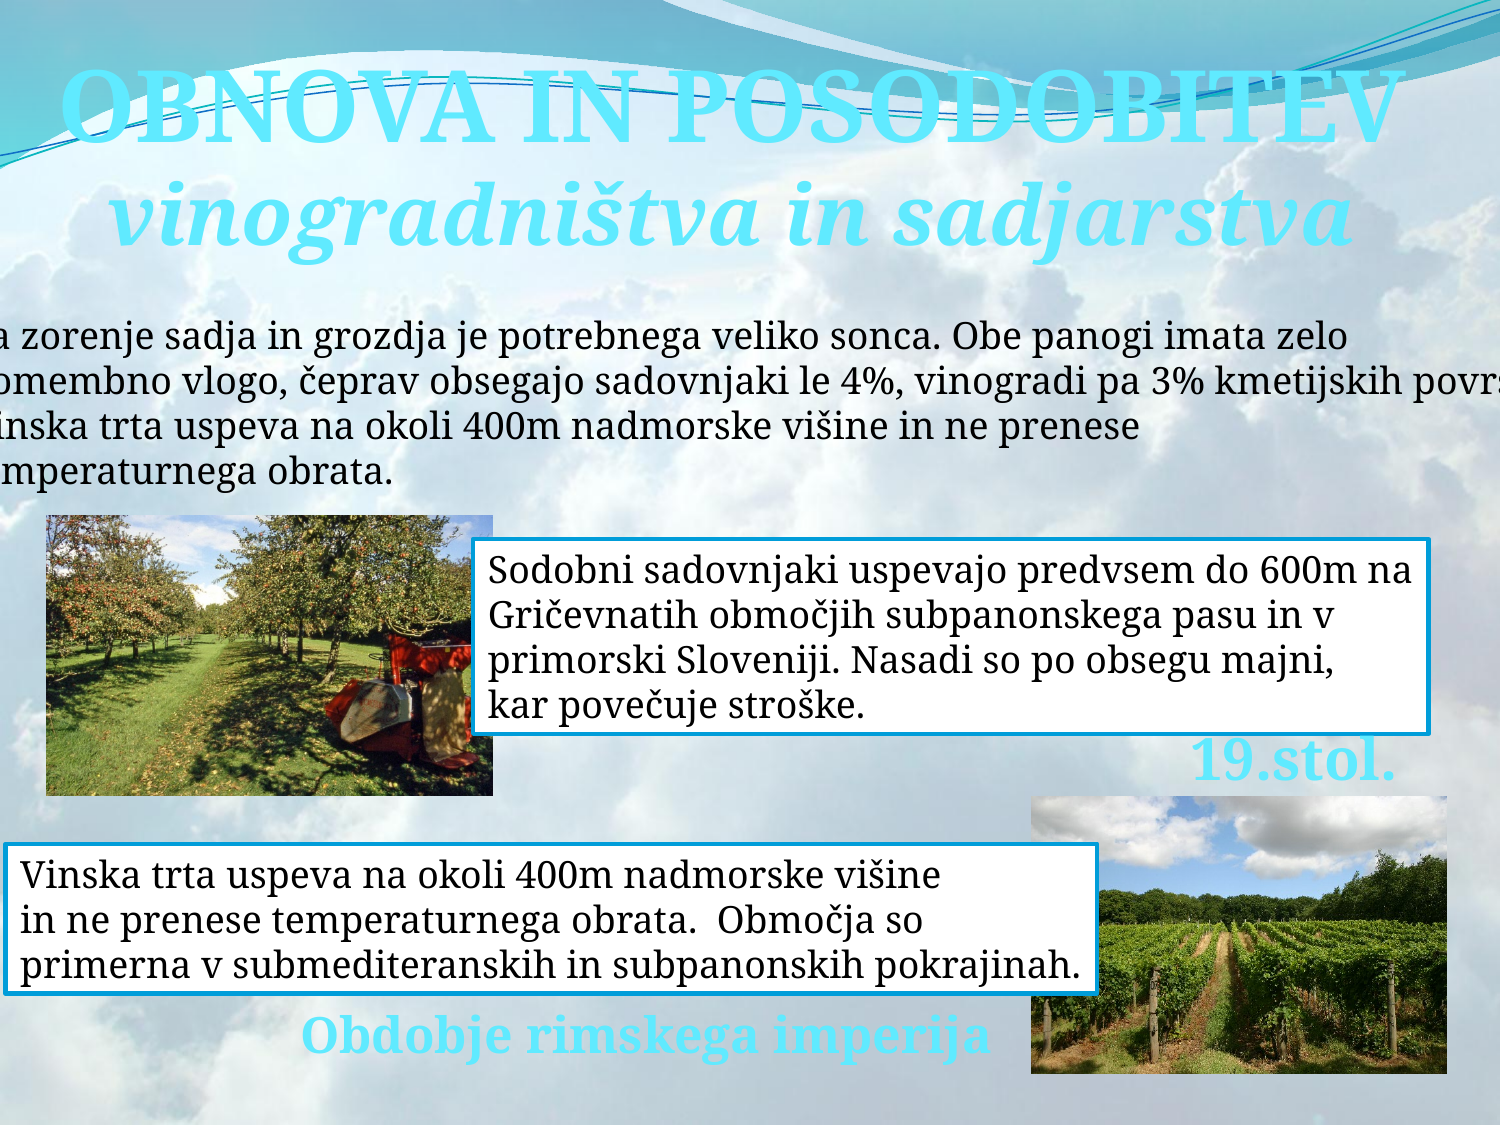

OBNOVA IN POSODOBITEV
vinogradništva in sadjarstva
Za zorenje sadja in grozdja je potrebnega veliko sonca. Obe panogi imata zelo
pomembno vlogo, čeprav obsegajo sadovnjaki le 4%, vinogradi pa 3% kmetijskih površin.
Vinska trta uspeva na okoli 400m nadmorske višine in ne prenese
temperaturnega obrata.
Sodobni sadovnjaki uspevajo predvsem do 600m na
Gričevnatih območjih subpanonskega pasu in v
primorski Sloveniji. Nasadi so po obsegu majni,
kar povečuje stroške.
19.stol.
Vinska trta uspeva na okoli 400m nadmorske višine
in ne prenese temperaturnega obrata. Območja so
primerna v submediteranskih in subpanonskih pokrajinah.
Obdobje rimskega imperija